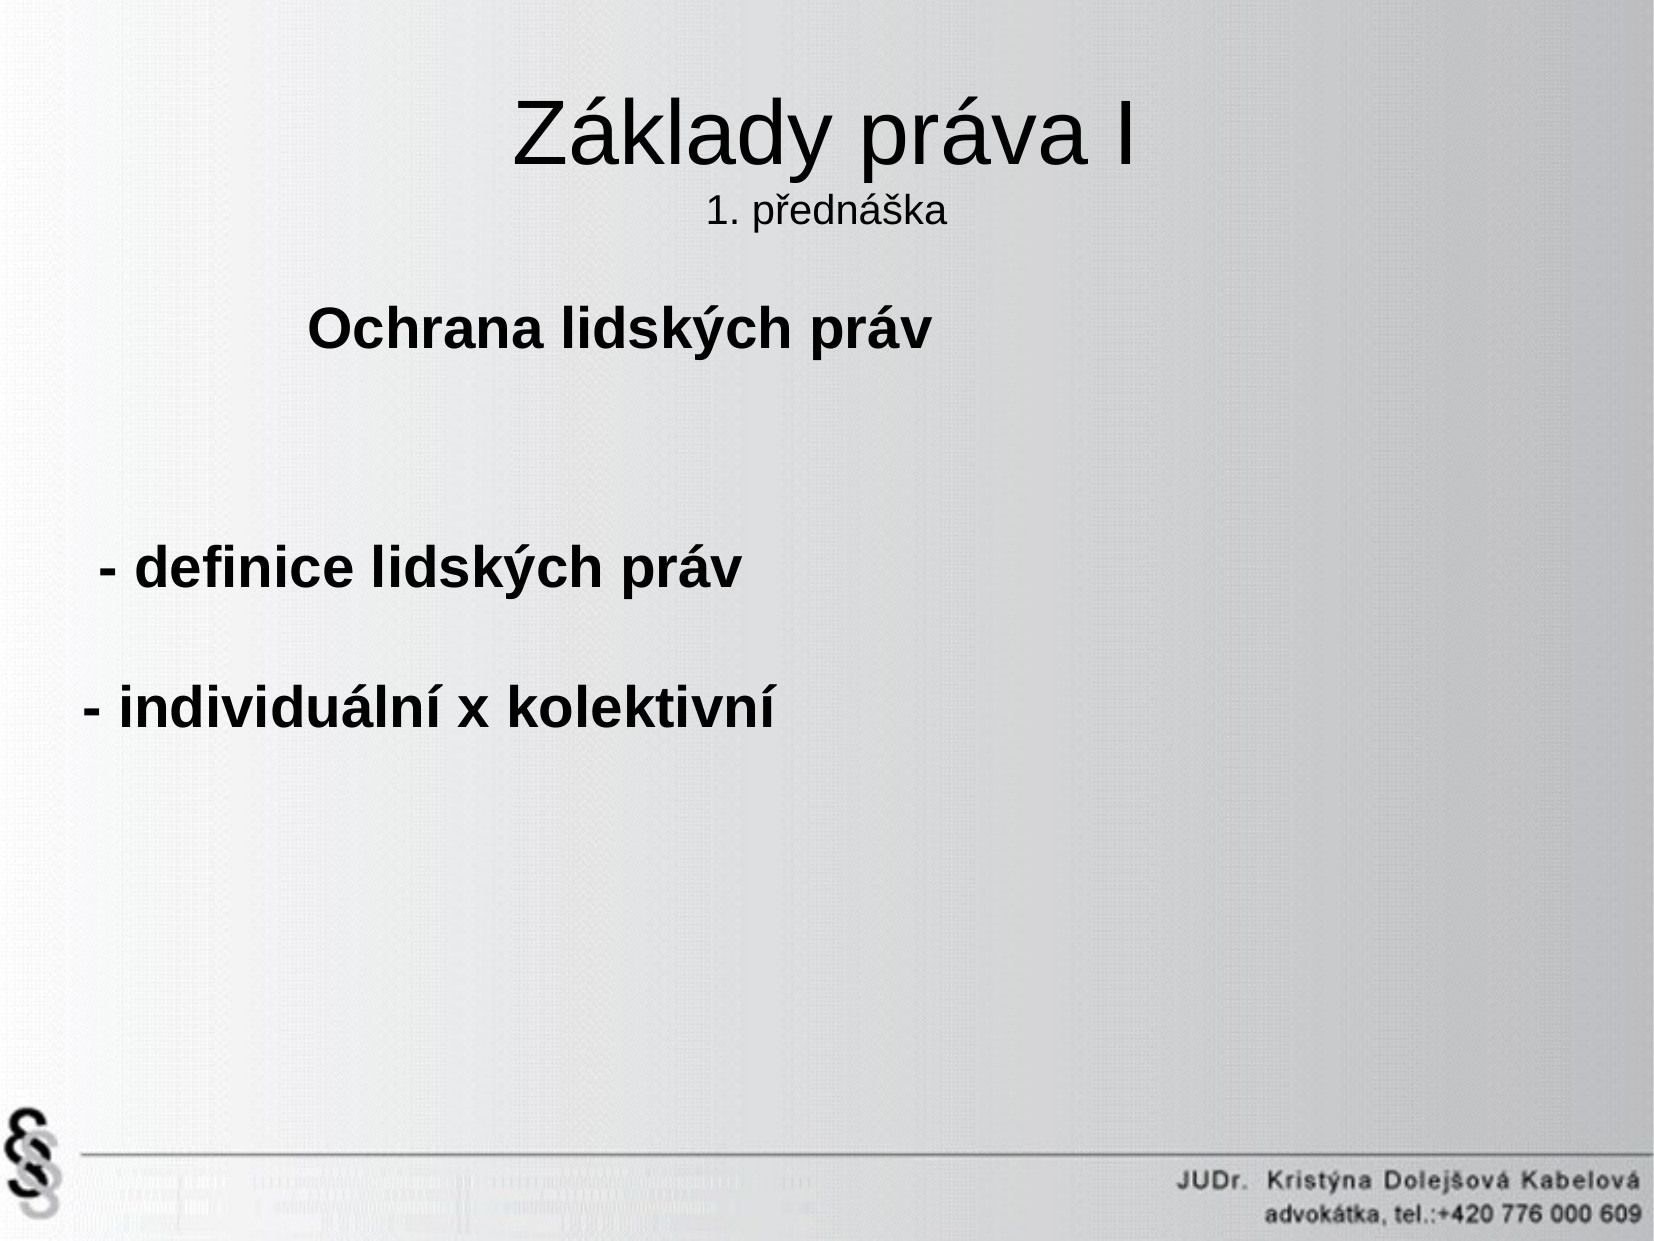

Základy práva I
1. přednáška
Ochrana lidských práv
 - definice lidských práv
- individuální x kolektivní